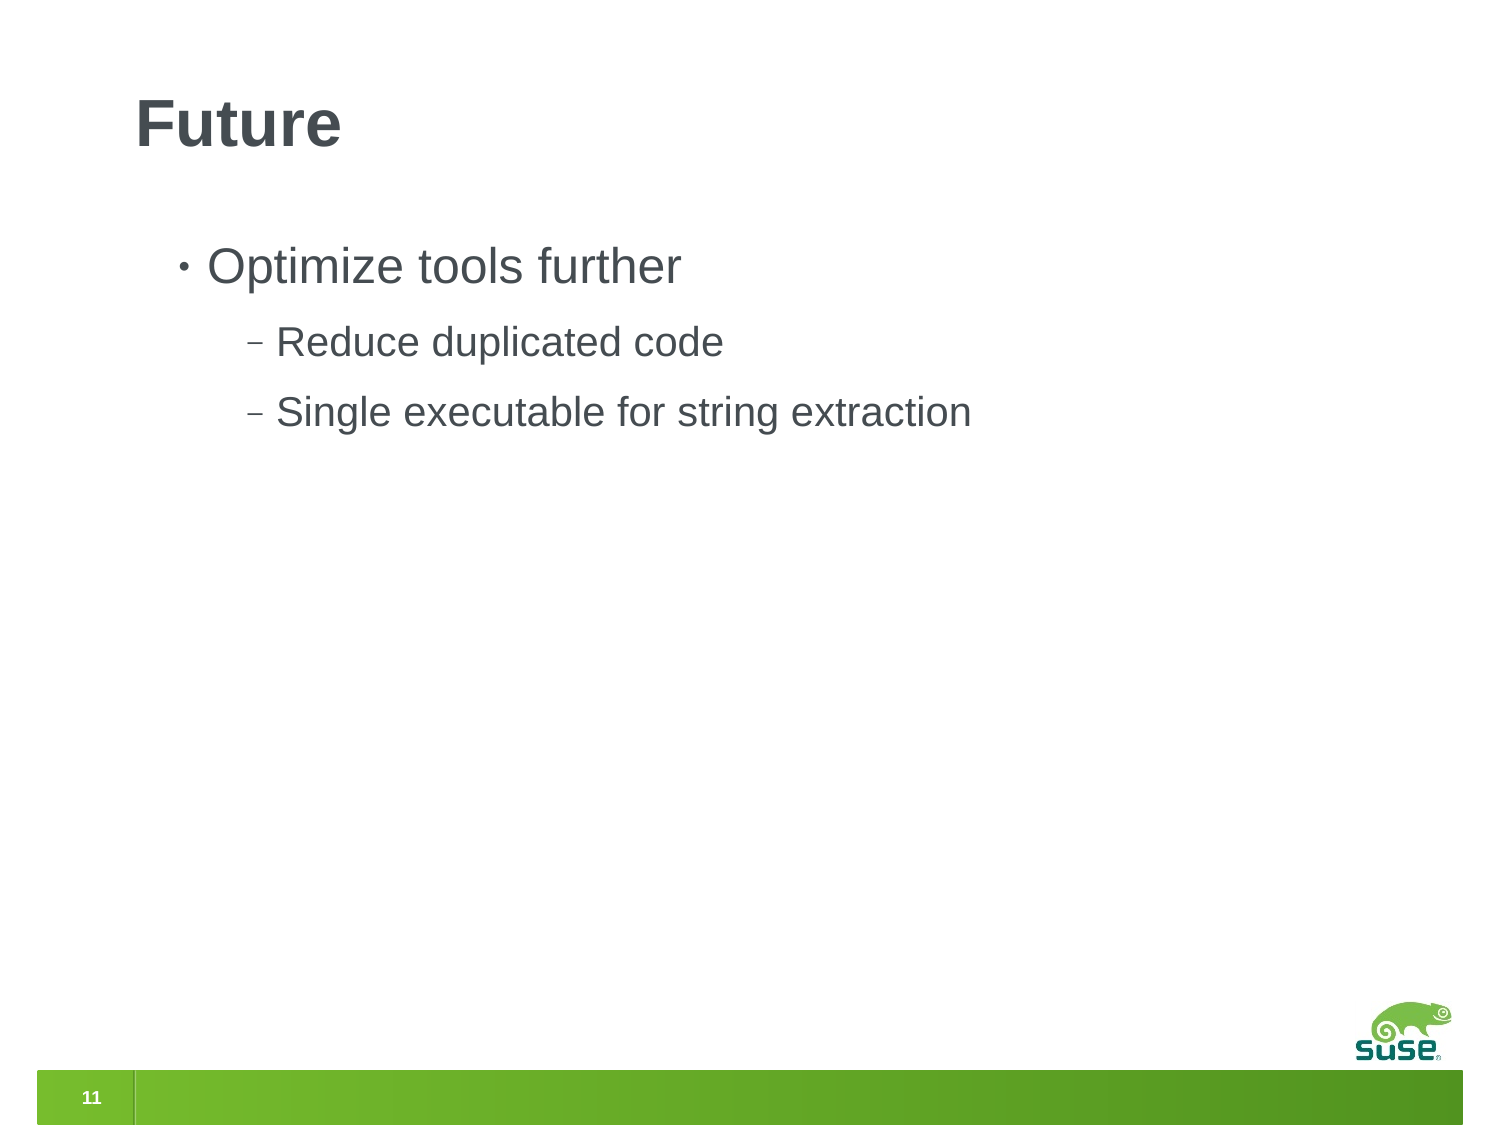

# Future
Optimize tools further
Reduce duplicated code
Single executable for string extraction